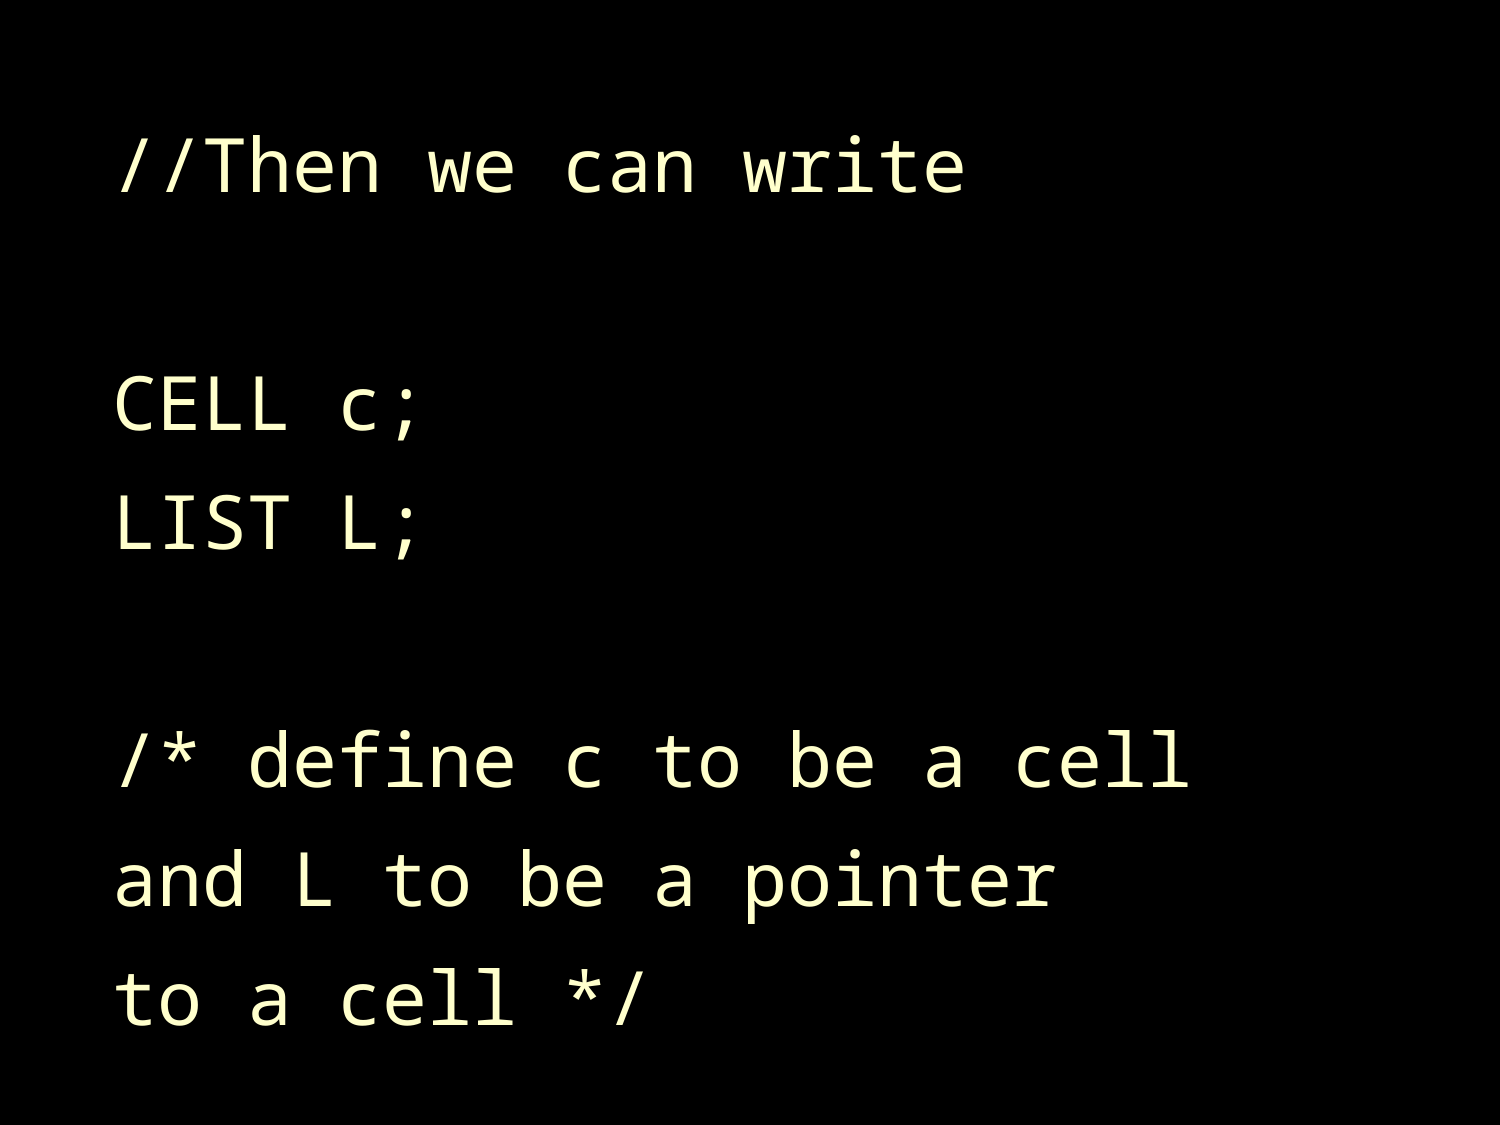

# //Then we can write
CELL c;
LIST L;
/* define c to be a cell
and L to be a pointer
to a cell */